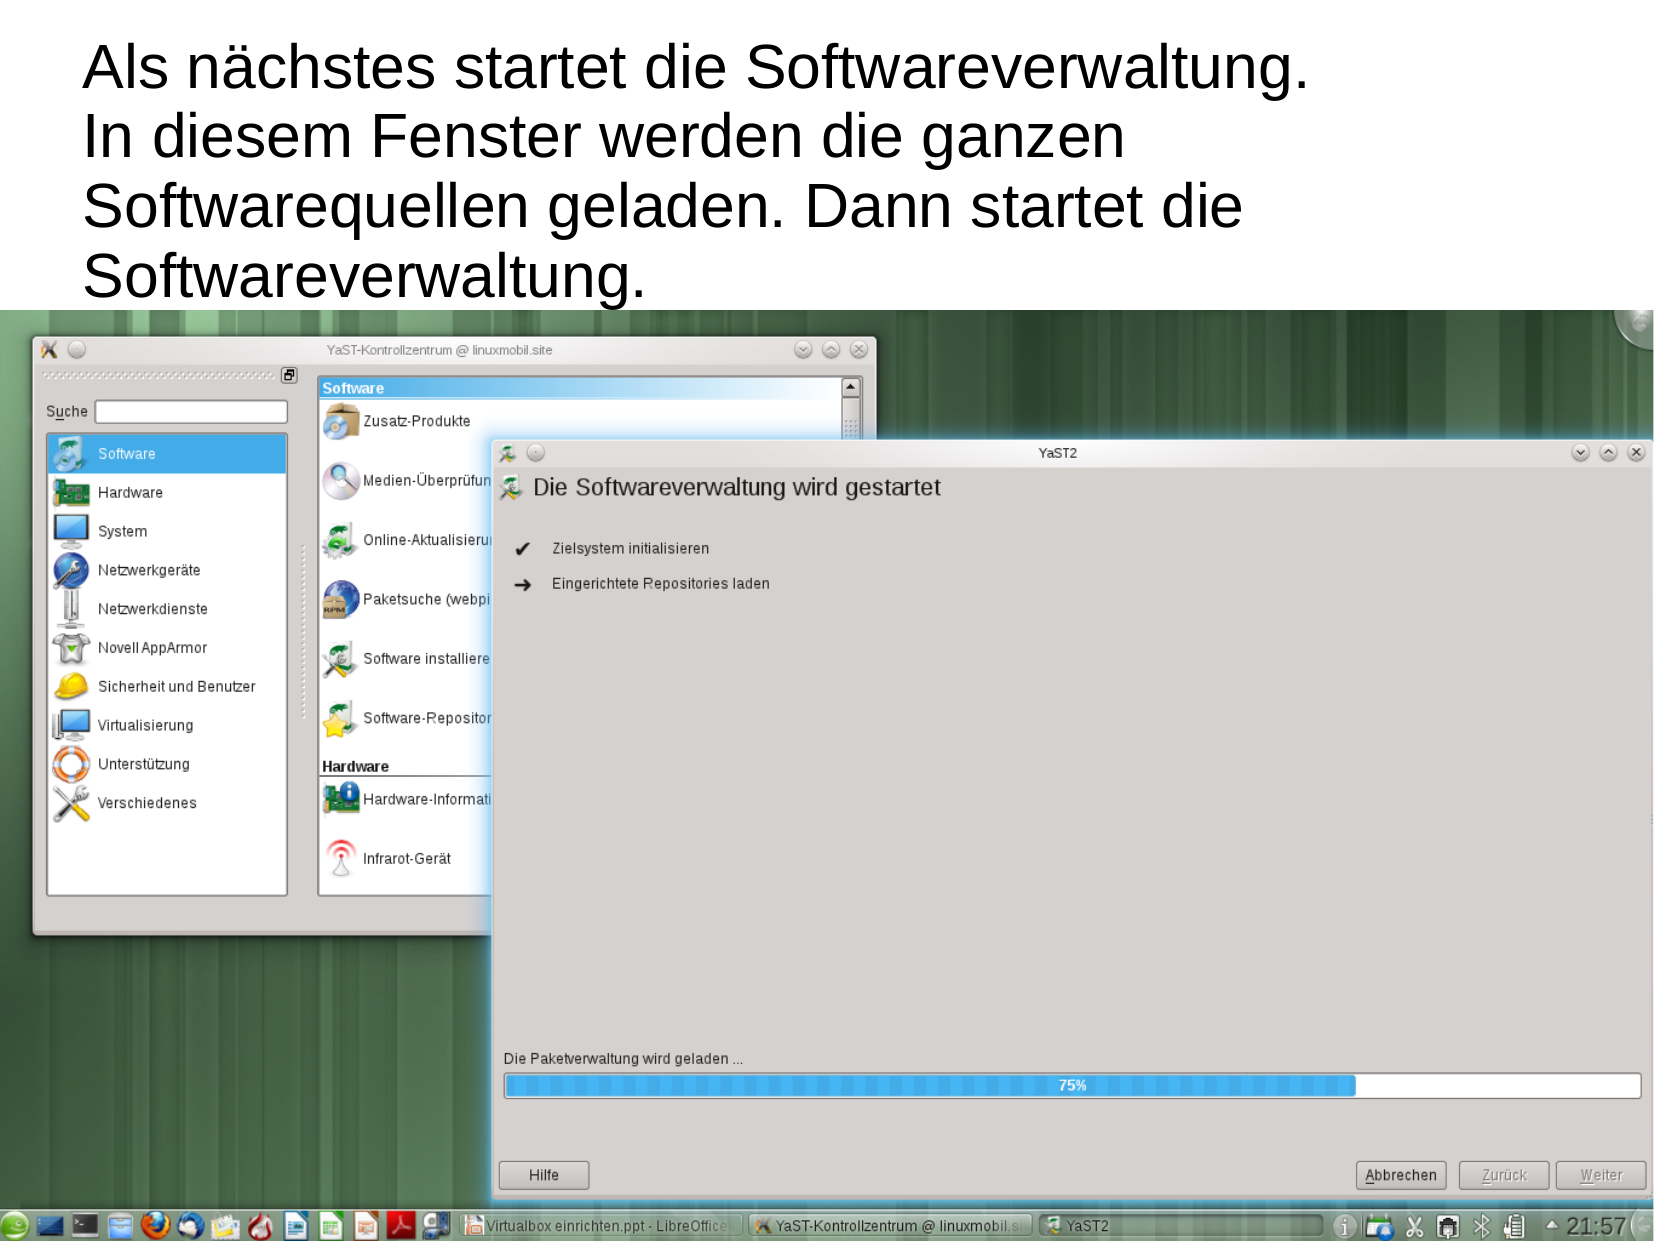

# Als nächstes startet die Softwareverwaltung. In diesem Fenster werden die ganzen Softwarequellen geladen. Dann startet die Softwareverwaltung.